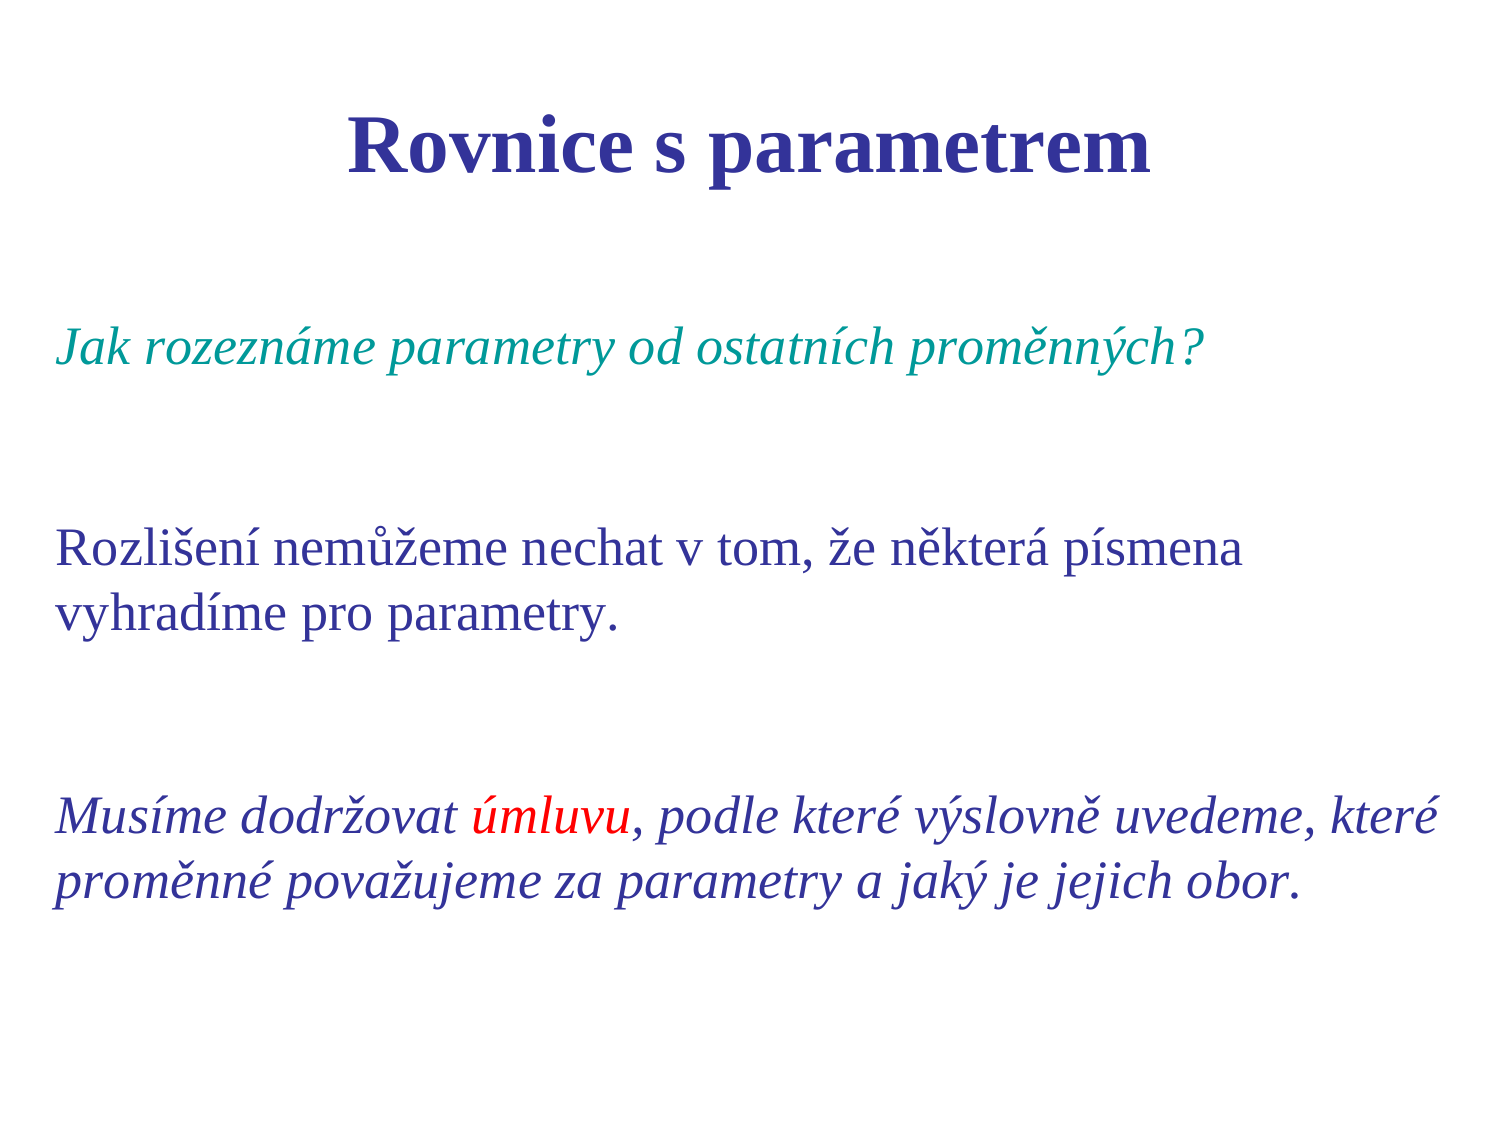

Rovnice s parametrem
Jak rozeznáme parametry od ostatních proměnných?
Rozlišení nemůžeme nechat v tom, že některá písmena vyhradíme pro parametry.
Musíme dodržovat úmluvu, podle které výslovně uvedeme, které proměnné považujeme za parametry a jaký je jejich obor.